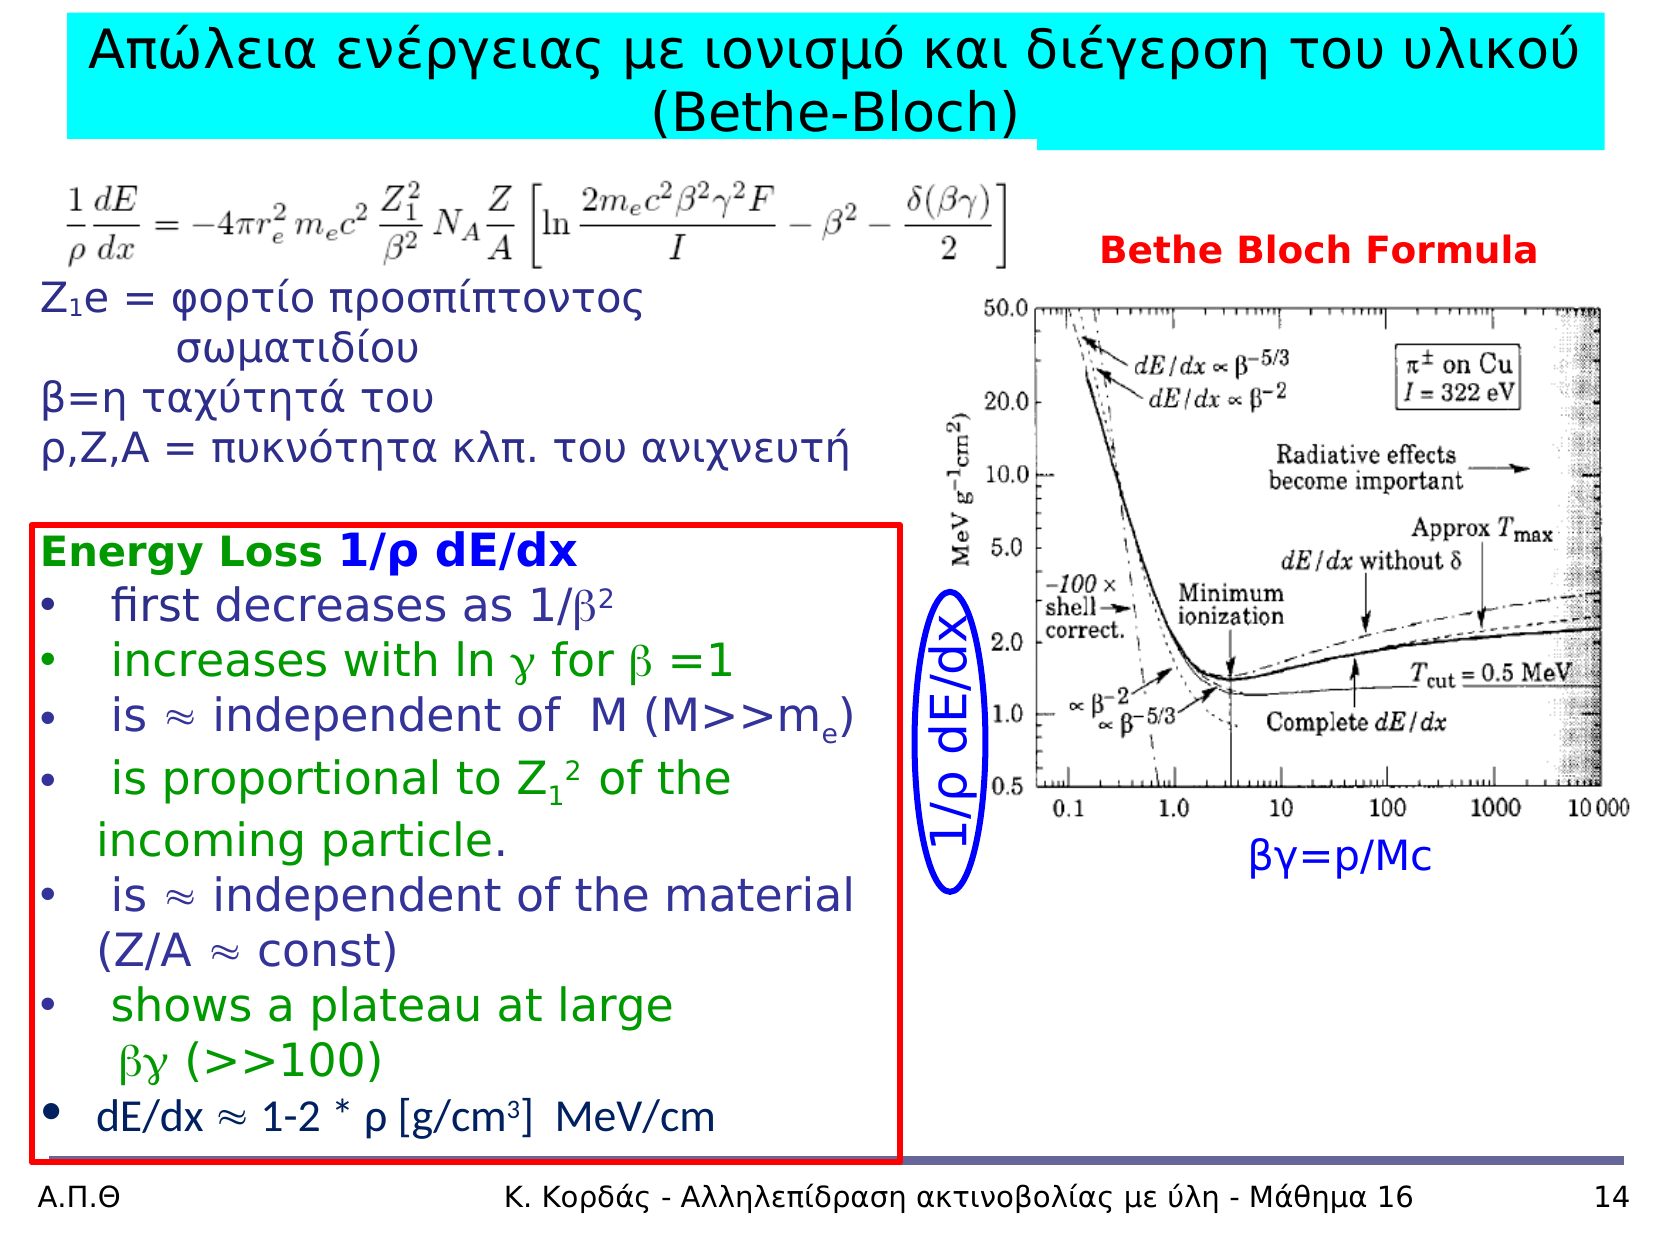

# Απώλεια ενέργειας με ιονισμό και διέγερση του υλικού (Bethe-Bloch)
Bethe Bloch Formula
Z1e = φορτίο προσπίπτοντος σωματιδίου
β=η ταχύτητά του
ρ,Ζ,Α = πυκνότητα κλπ. του ανιχνευτή
Energy Loss 1/ρ dE/dx
 first decreases as 1/2
 increases with ln  for  =1
 is  independent of M (M>>me)
 is proportional to Z12 of the incoming particle.
 is  independent of the material (Z/A  const)
 shows a plateau at large
  (>>100)
dE/dx  1-2 * ρ [g/cm3] MeV/cm
1/ρ dE/dx
βγ=p/Mc
Α.Π.Θ
Κ. Κορδάς - Αλληλεπίδραση ακτινοβολίας με ύλη - Μάθημα 16
14